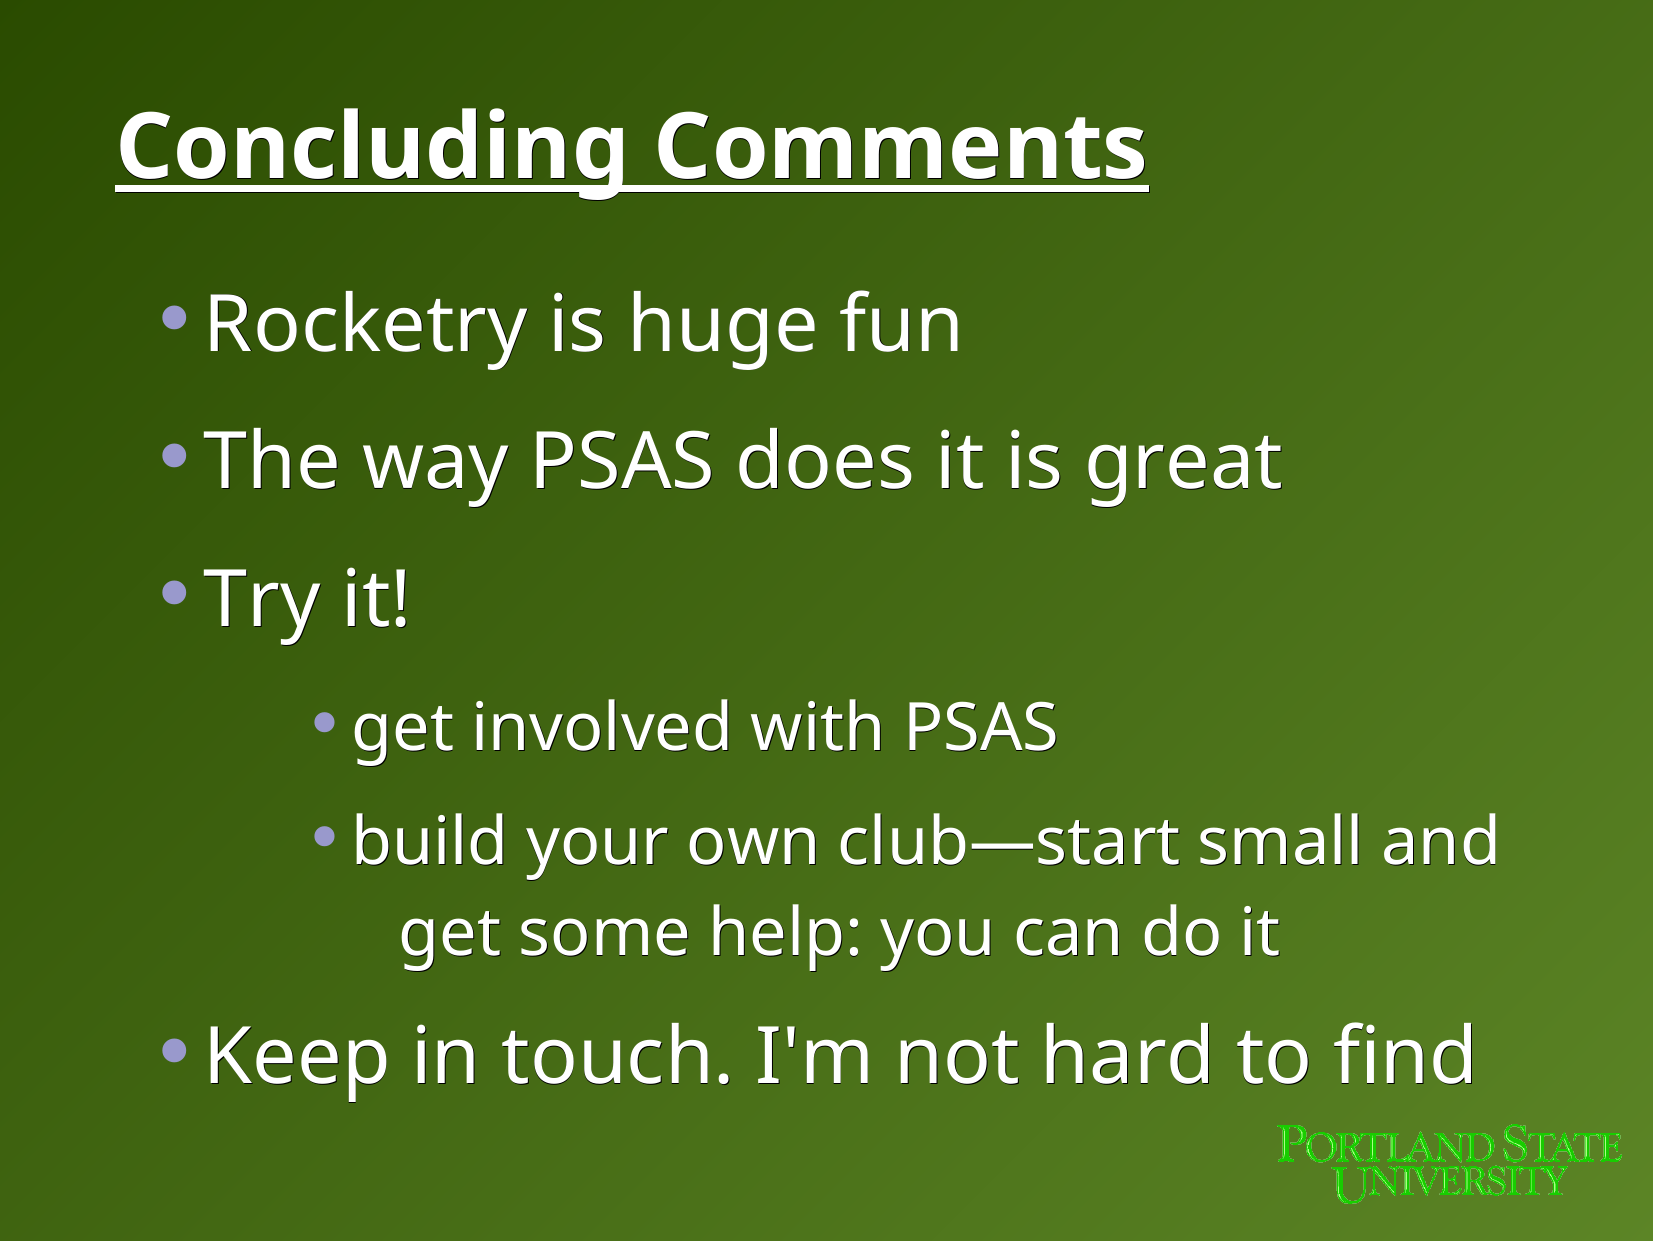

# Concluding Comments
Rocketry is huge fun
The way PSAS does it is great
Try it!
get involved with PSAS
build your own club—start small and get some help: you can do it
Keep in touch. I'm not hard to find